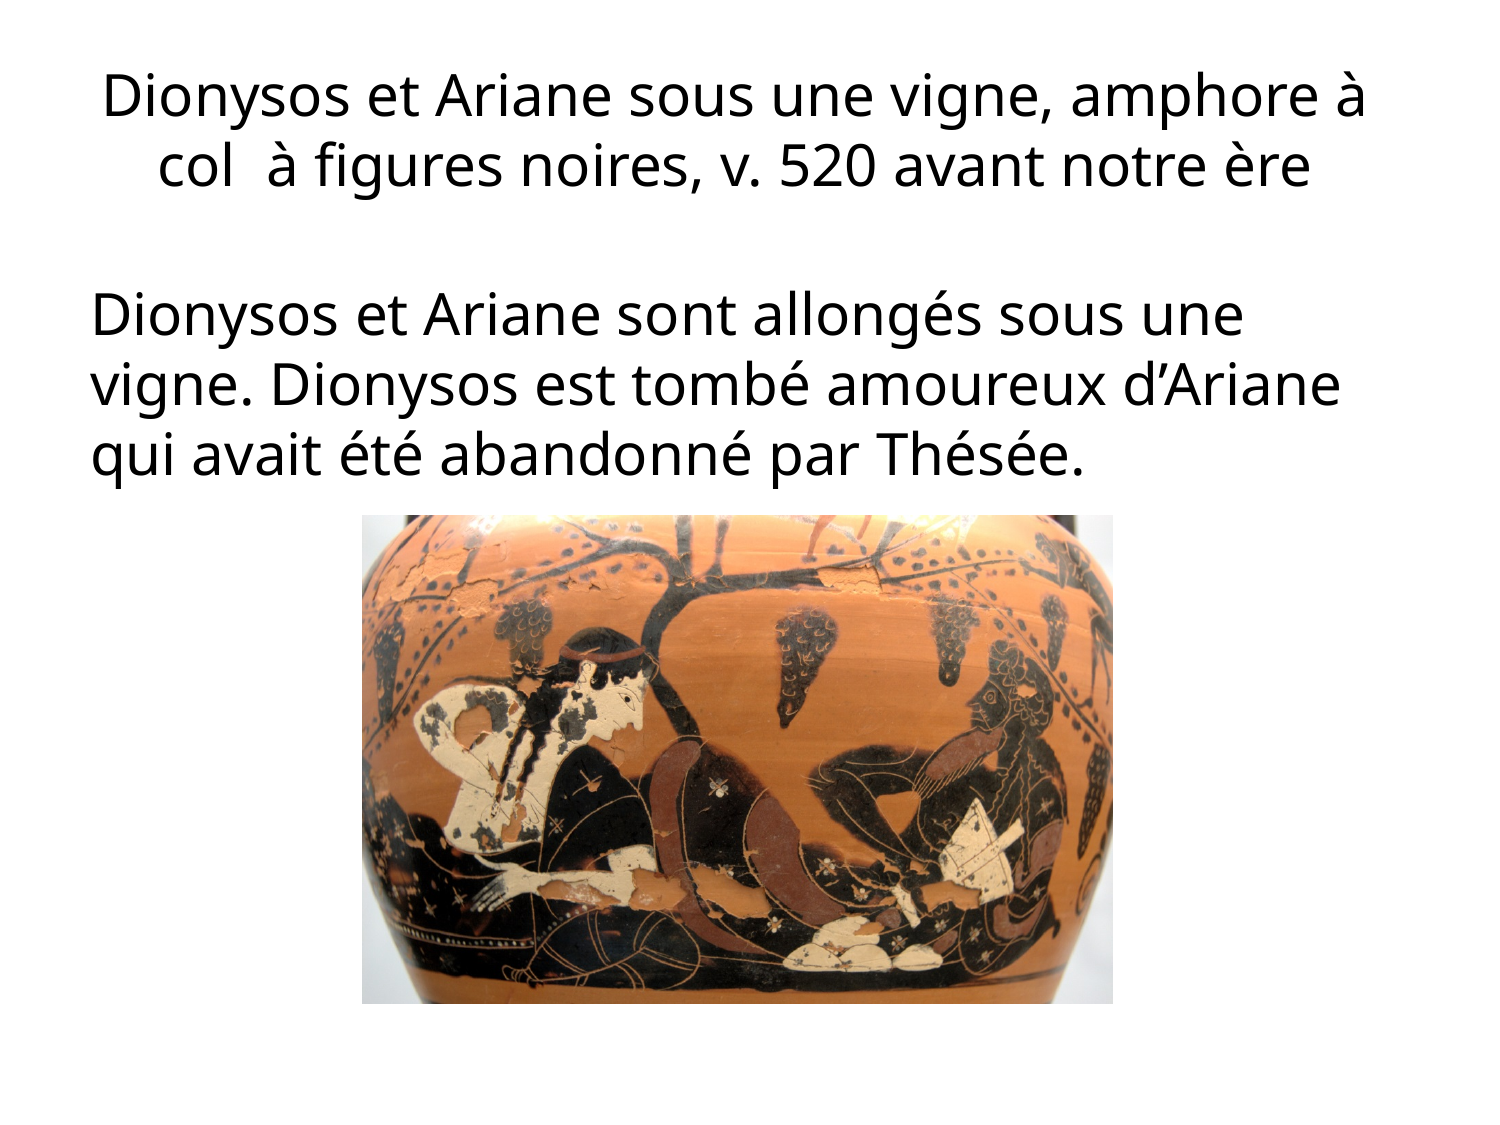

# Dionysos et Ariane sous une vigne, amphore à col à figures noires, v. 520 avant notre ère
Dionysos et Ariane sont allongés sous une vigne. Dionysos est tombé amoureux d’Ariane qui avait été abandonné par Thésée.